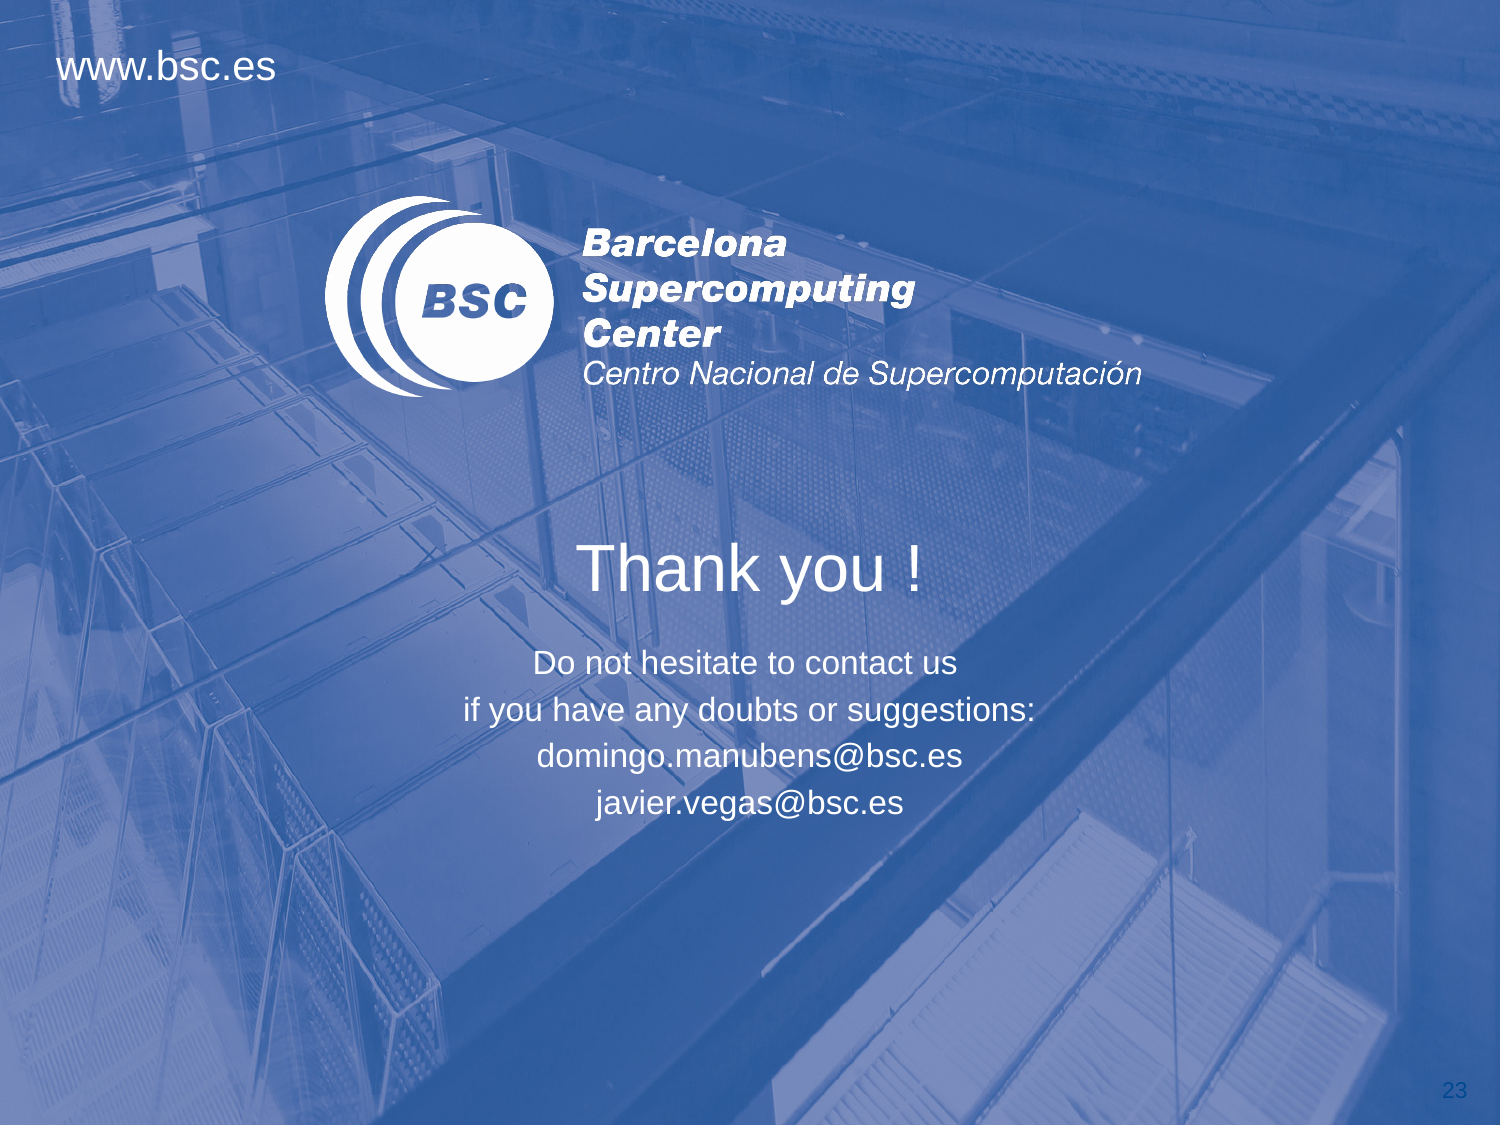

# Thank you !
Do not hesitate to contact us
if you have any doubts or suggestions:
domingo.manubens@bsc.es
javier.vegas@bsc.es